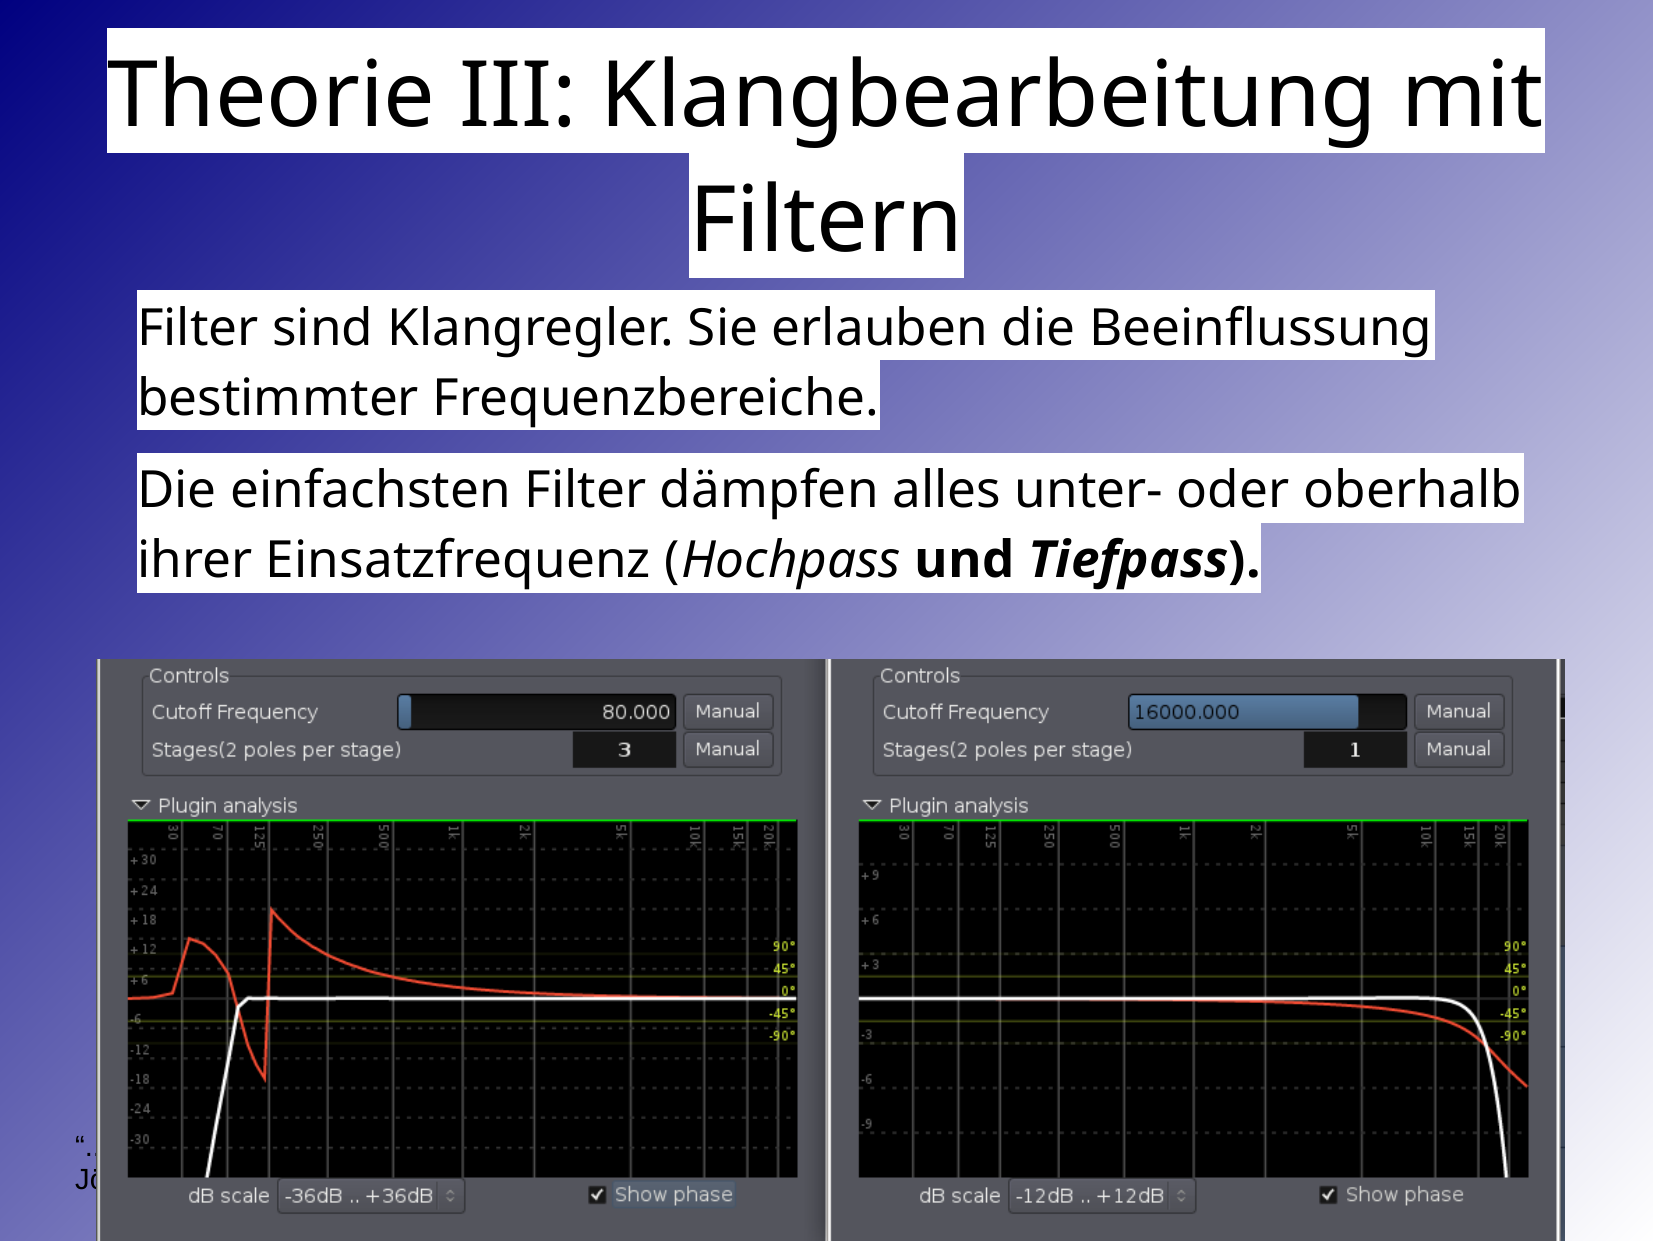

# Theorie III: Klangbearbeitung mit Filtern
Filter sind Klangregler. Sie erlauben die Beeinflussung bestimmter Frequenzbereiche.
Die einfachsten Filter dämpfen alles unter- oder oberhalb ihrer Einsatzfrequenz (Hochpass und Tiefpass).